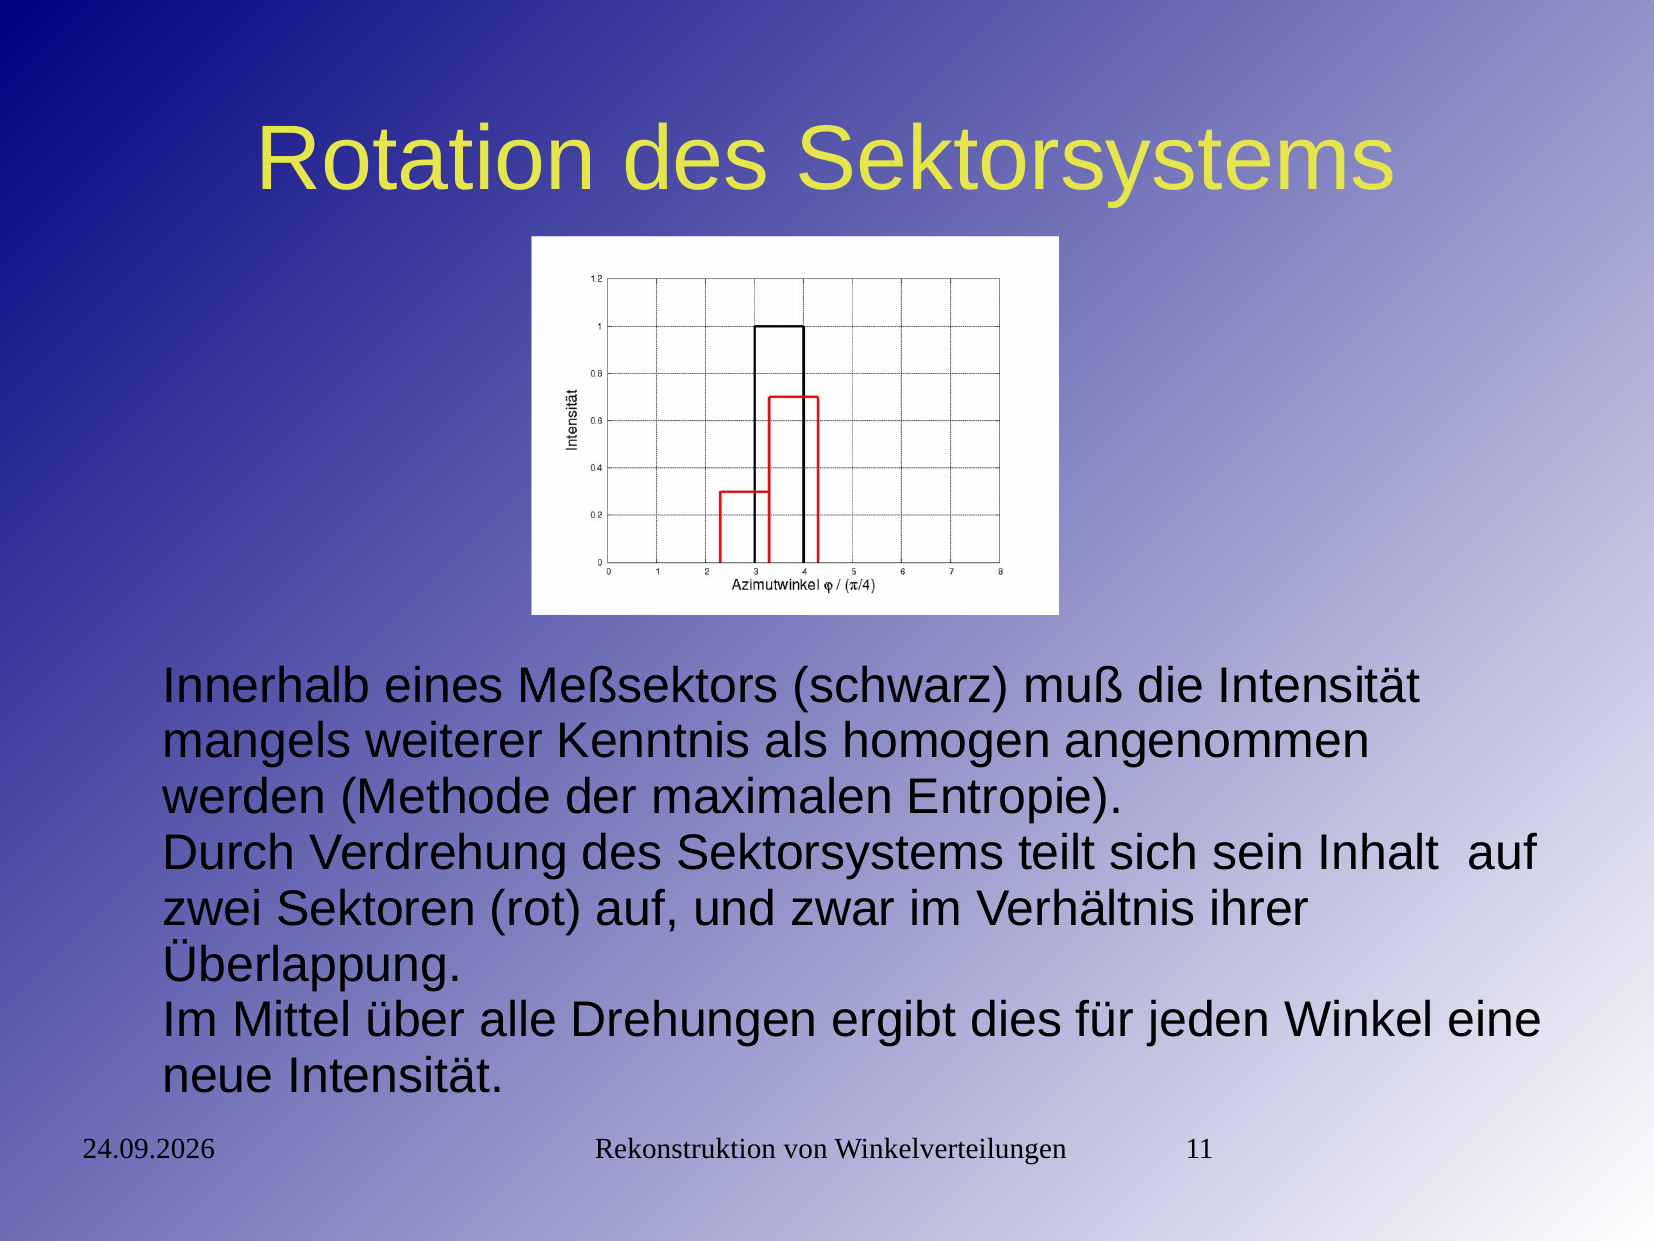

# Rotation des Sektorsystems
Innerhalb eines Meßsektors (schwarz) muß die Intensität mangels weiterer Kenntnis als homogen angenommen
werden (Methode der maximalen Entropie).
Durch Verdrehung des Sektorsystems teilt sich sein Inhalt auf zwei Sektoren (rot) auf, und zwar im Verhältnis ihrer Überlappung.
Im Mittel über alle Drehungen ergibt dies für jeden Winkel eine neue Intensität.
 Rekonstruktion von Winkelverteilungen